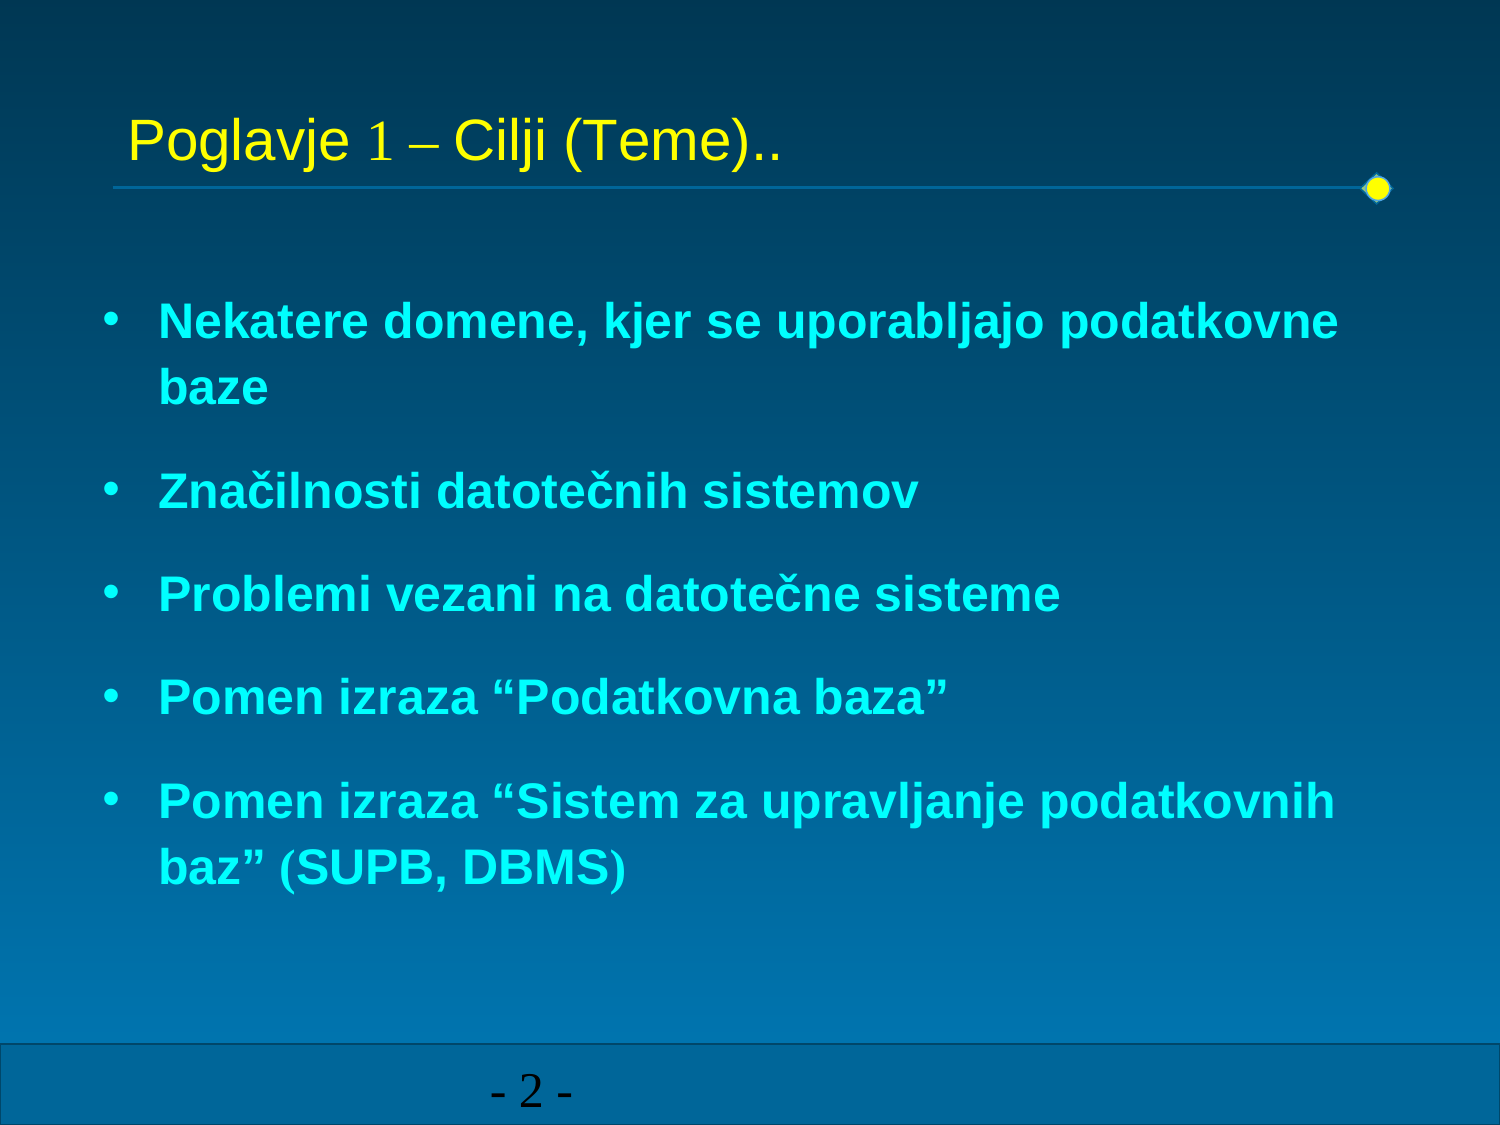

# Poglavje 1 – Cilji (Teme)..
Nekatere domene, kjer se uporabljajo podatkovne baze
Značilnosti datotečnih sistemov
Problemi vezani na datotečne sisteme
Pomen izraza “Podatkovna baza”
Pomen izraza “Sistem za upravljanje podatkovnih baz” (SUPB, DBMS)
(c) Pearson Education 2005